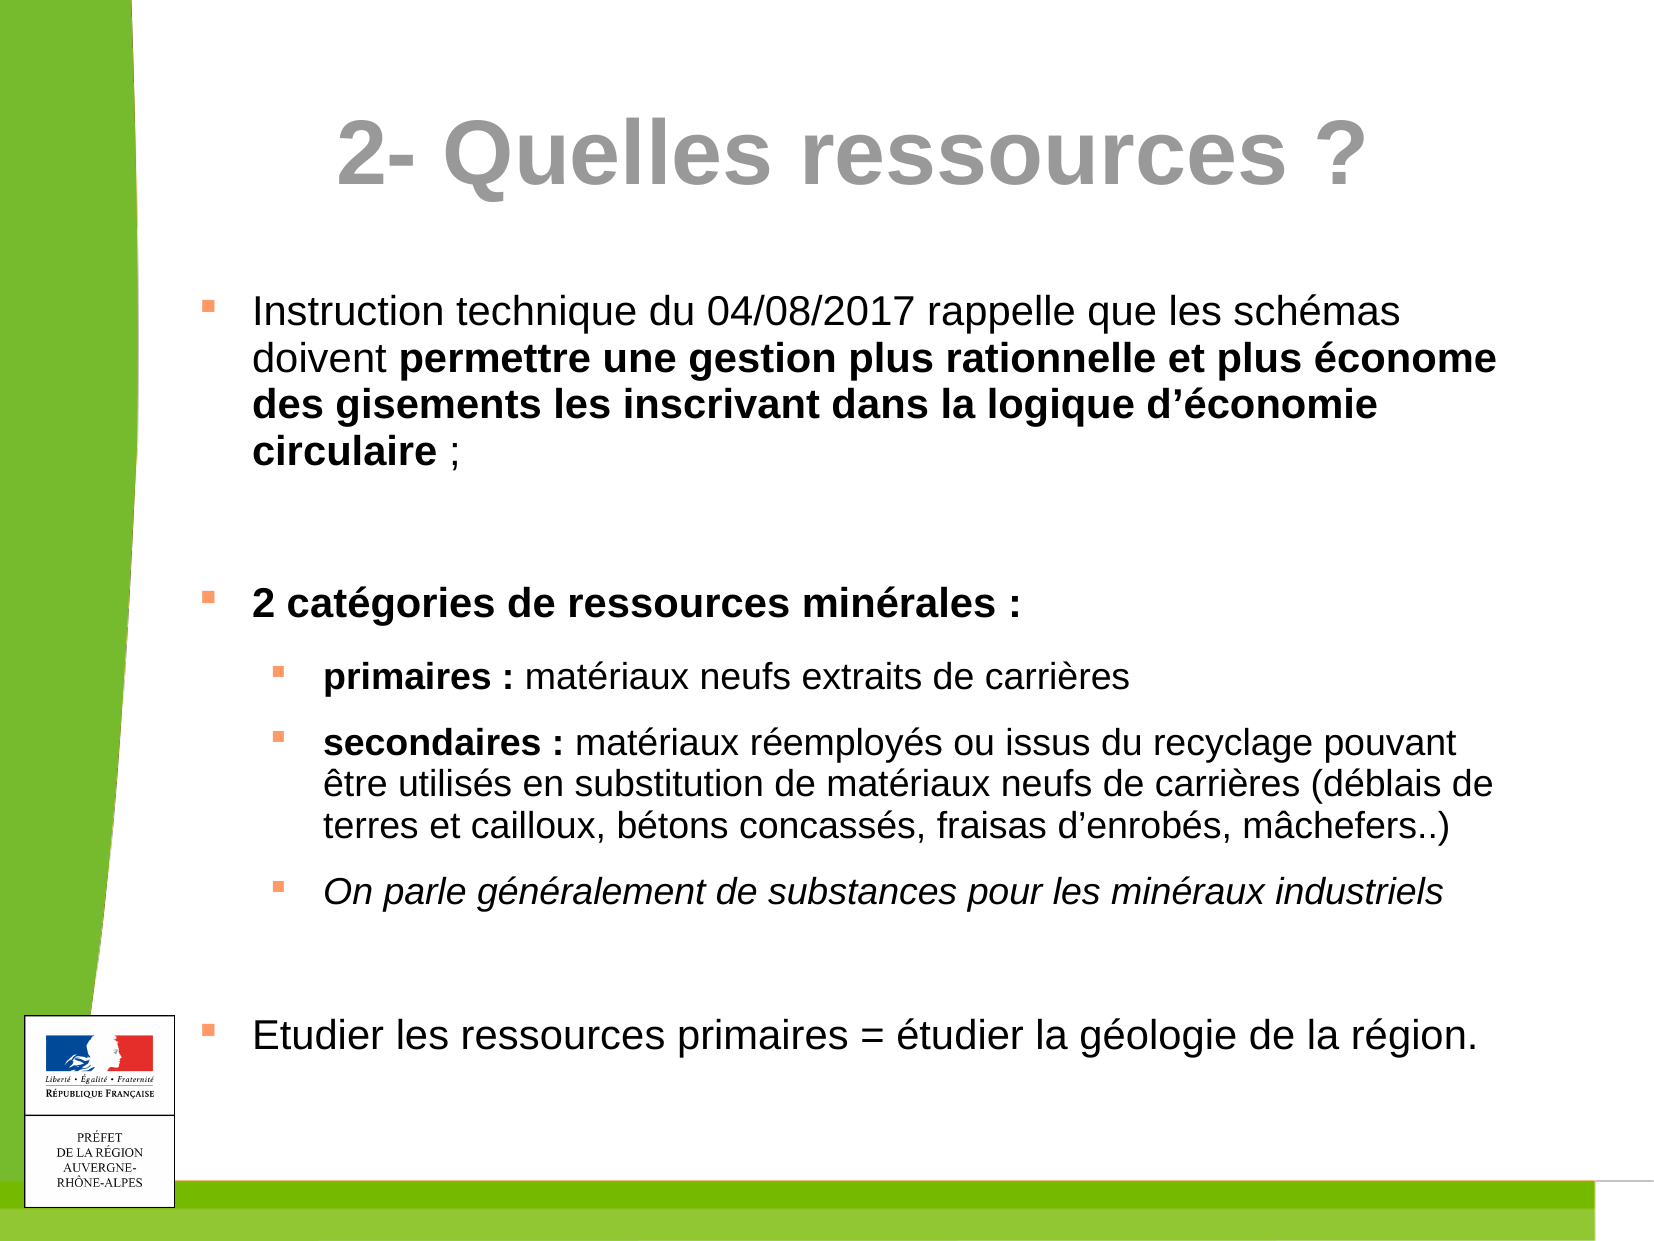

# 2- Quelles ressources ?
Instruction technique du 04/08/2017 rappelle que les schémas doivent permettre une gestion plus rationnelle et plus économe des gisements les inscrivant dans la logique d’économie circulaire ;
2 catégories de ressources minérales :
primaires : matériaux neufs extraits de carrières
secondaires : matériaux réemployés ou issus du recyclage pouvant être utilisés en substitution de matériaux neufs de carrières (déblais de terres et cailloux, bétons concassés, fraisas d’enrobés, mâchefers..)
On parle généralement de substances pour les minéraux industriels
Etudier les ressources primaires = étudier la géologie de la région.
6